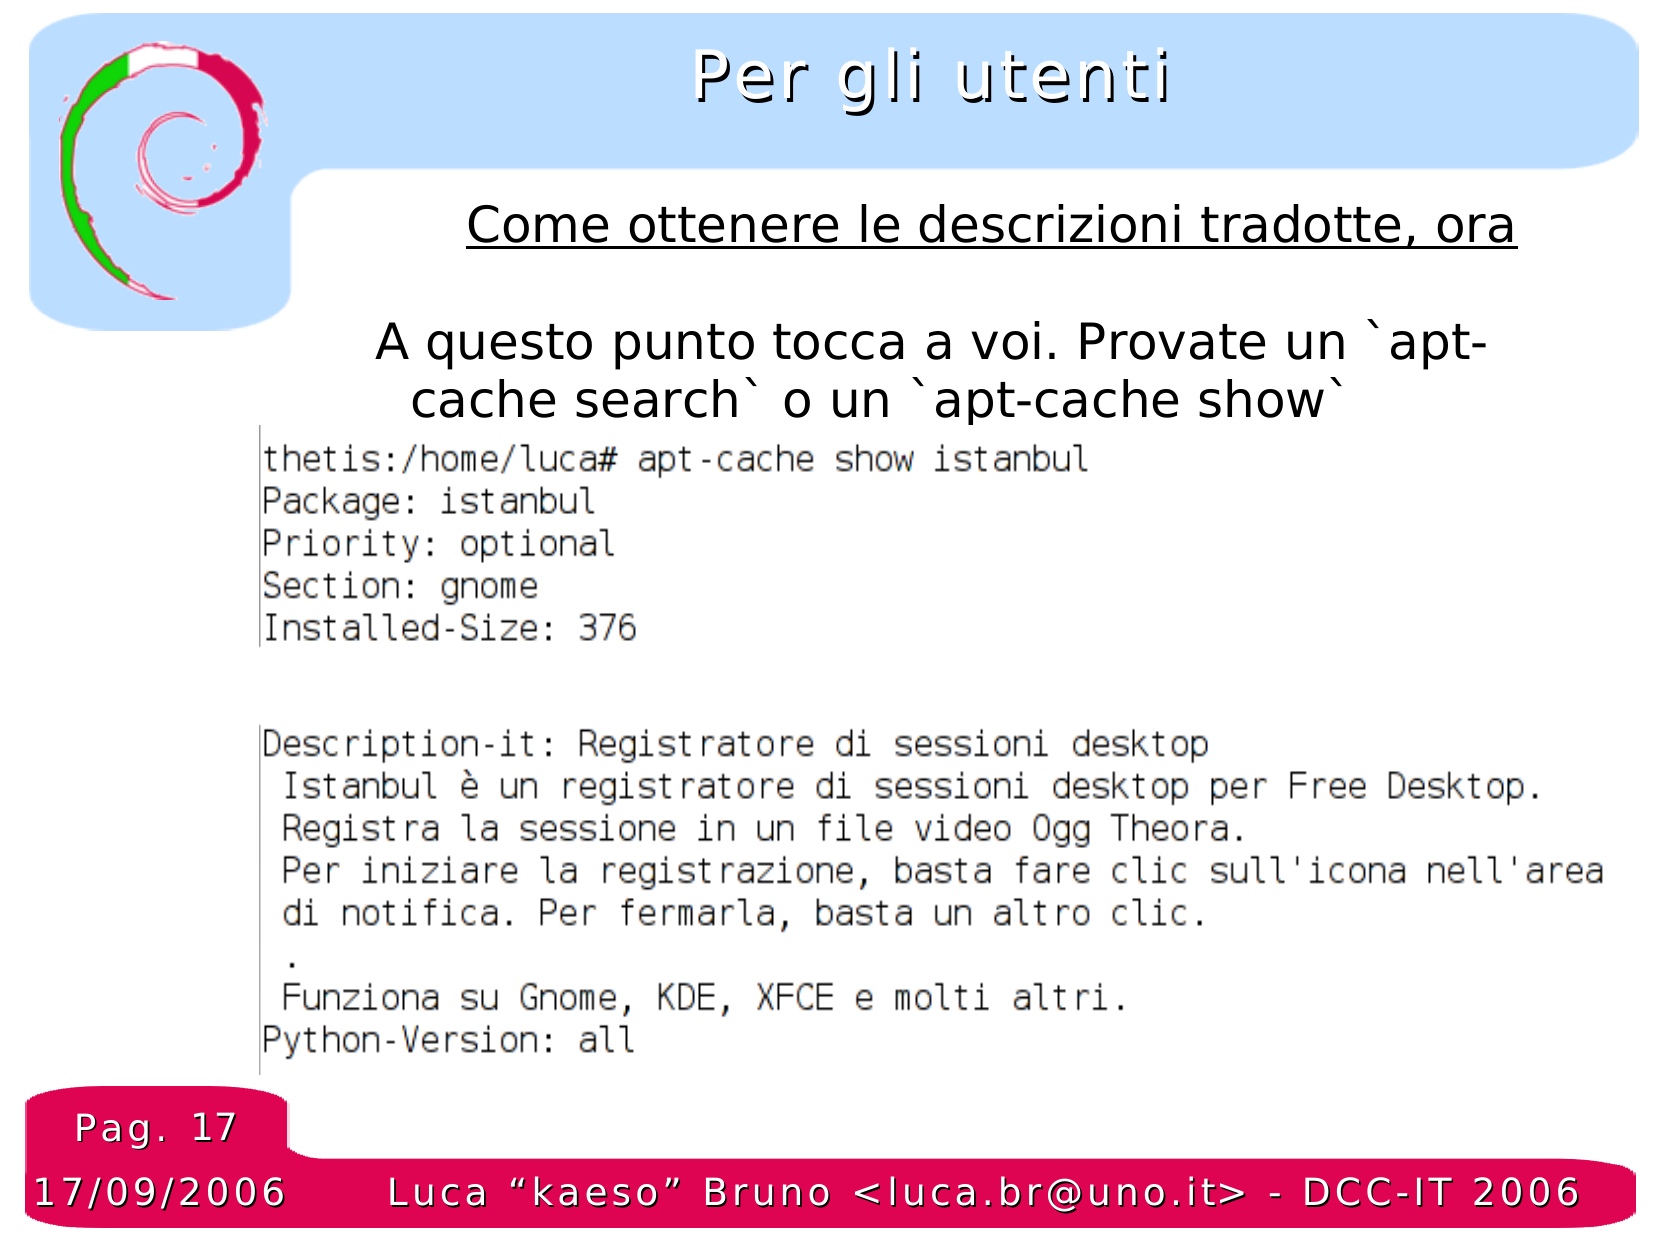

Per gli utenti
Come ottenere le descrizioni tradotte, ora
A questo punto tocca a voi. Provate un `apt-cache search` o un `apt-cache show` pacchetto`
Pag.
17/09/2006
Luca “kaeso” Bruno <luca.br@uno.it> - DCC-IT 2006